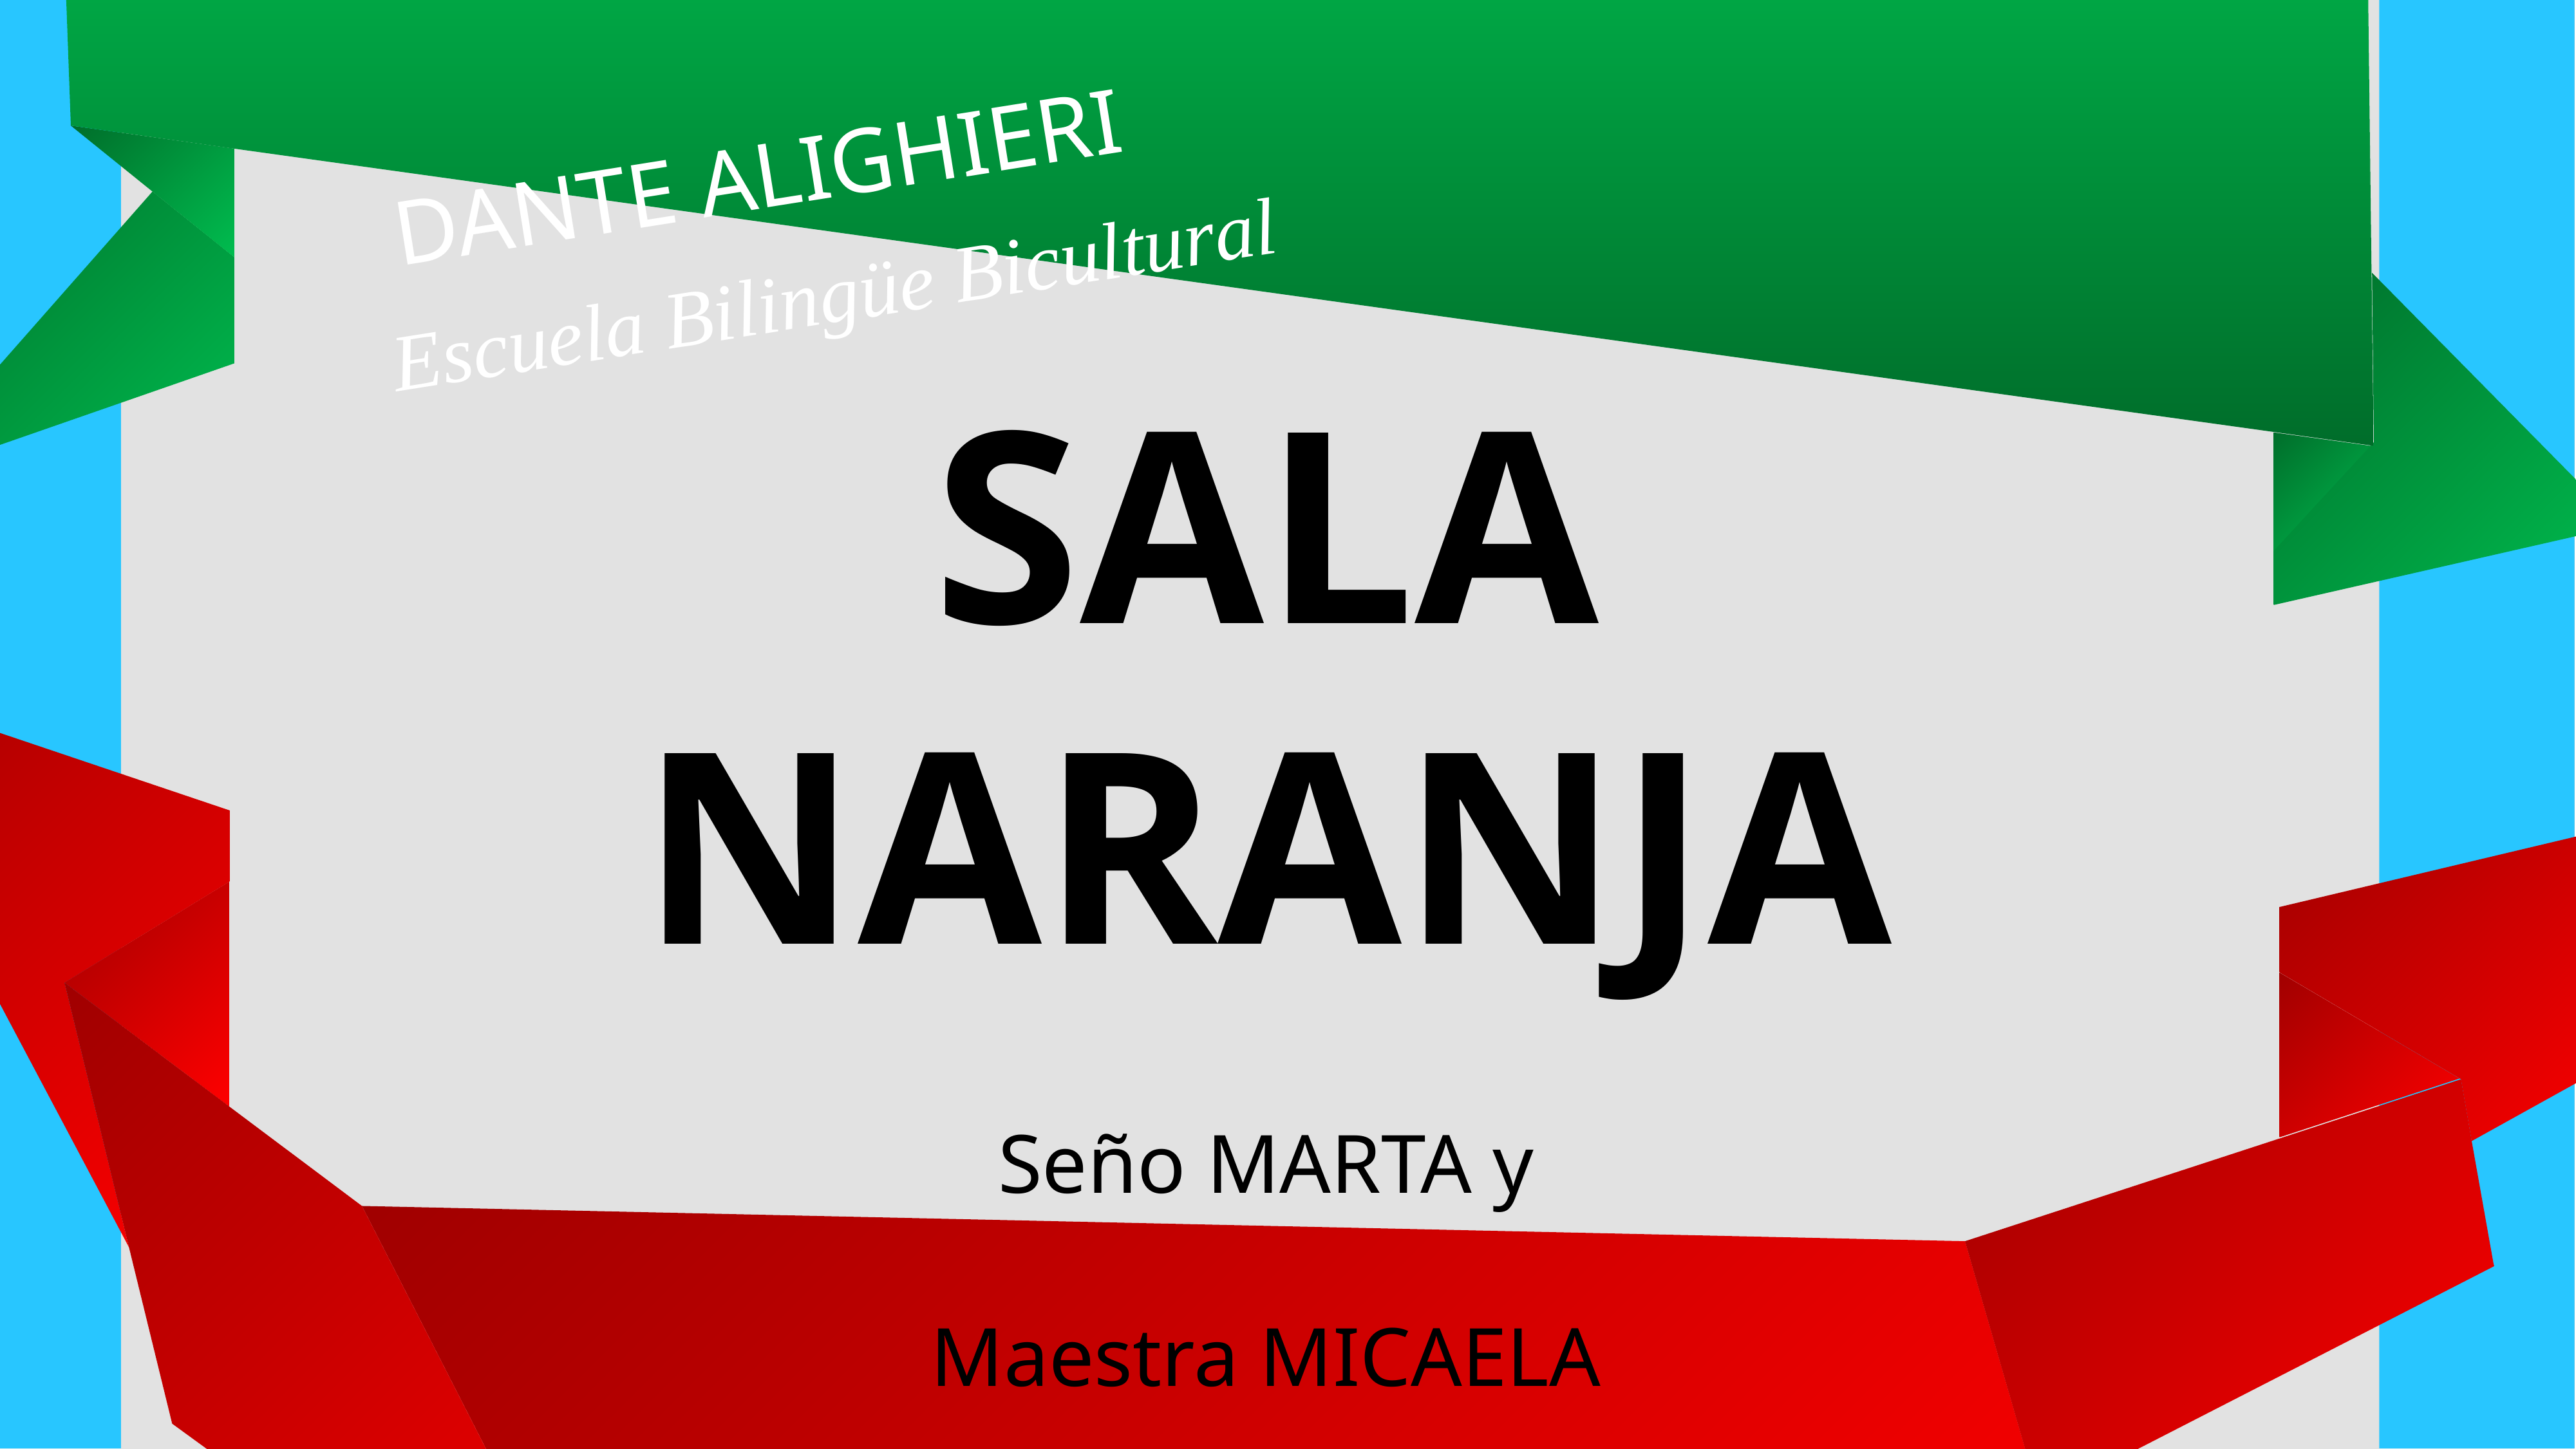

DANTE ALIGHIERI
Escuela Bilingüe Bicultural
SALA NARANJA
Seño MARTA y
Maestra MICAELA